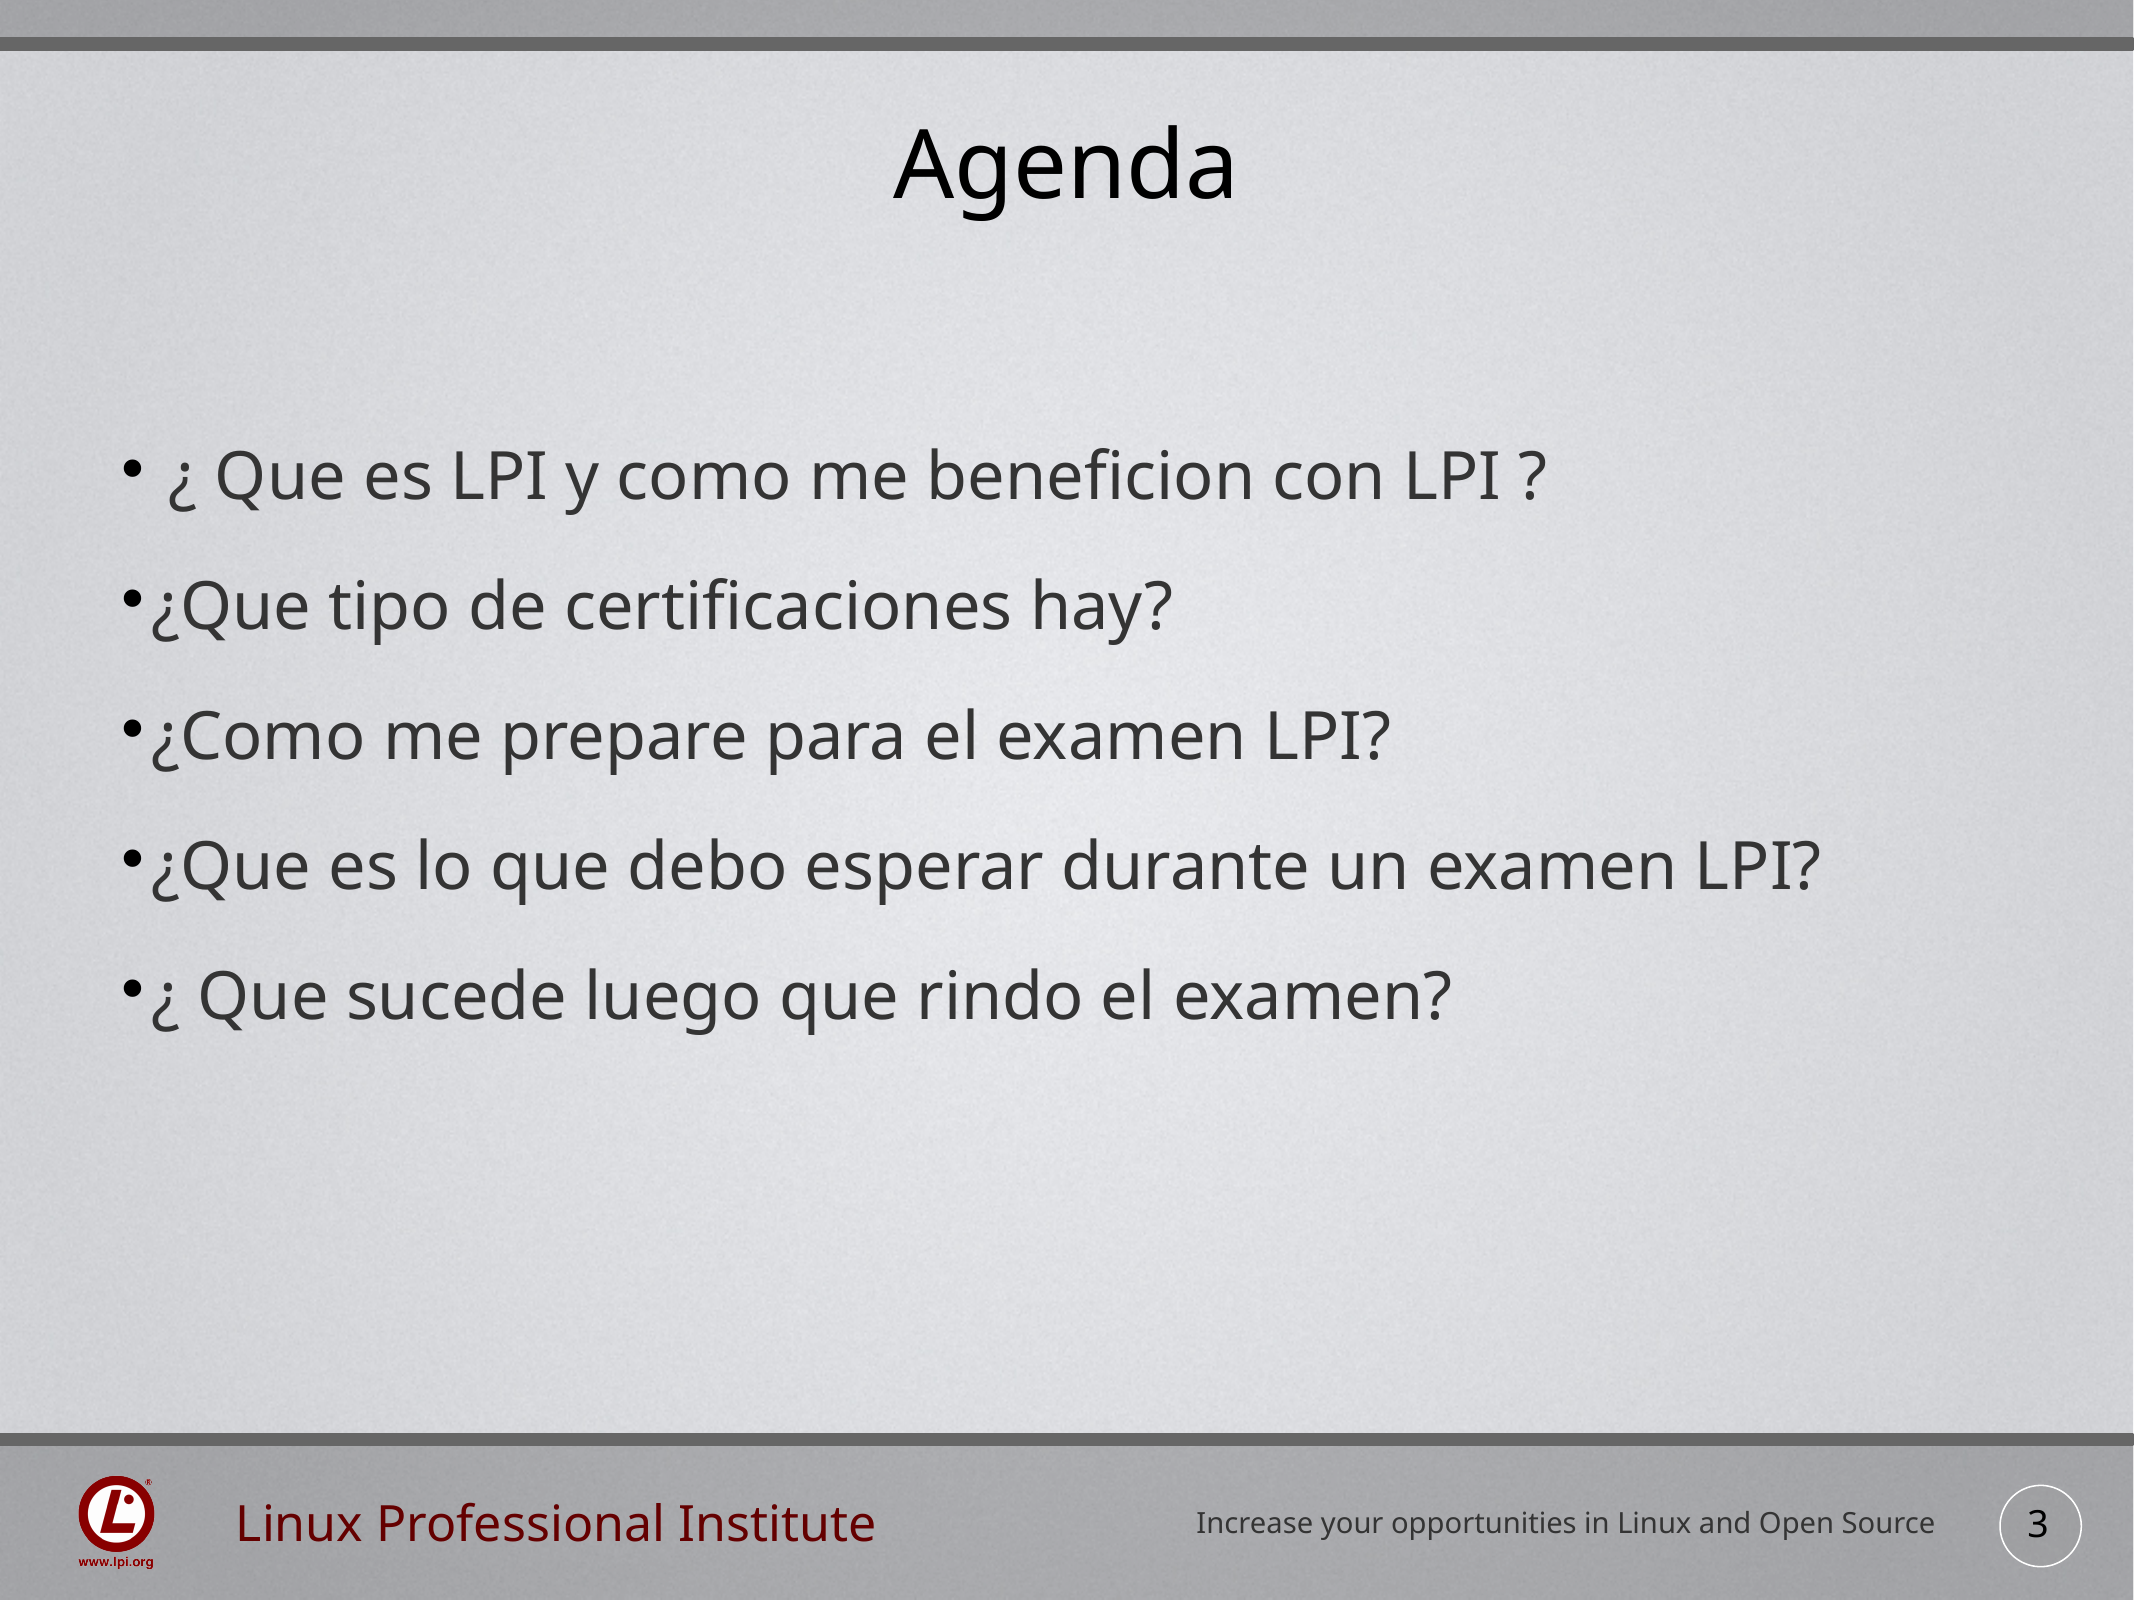

# Agenda
 ¿ Que es LPI y como me beneficion con LPI ?
¿Que tipo de certificaciones hay?
¿Como me prepare para el examen LPI?
¿Que es lo que debo esperar durante un examen LPI?
¿ Que sucede luego que rindo el examen?